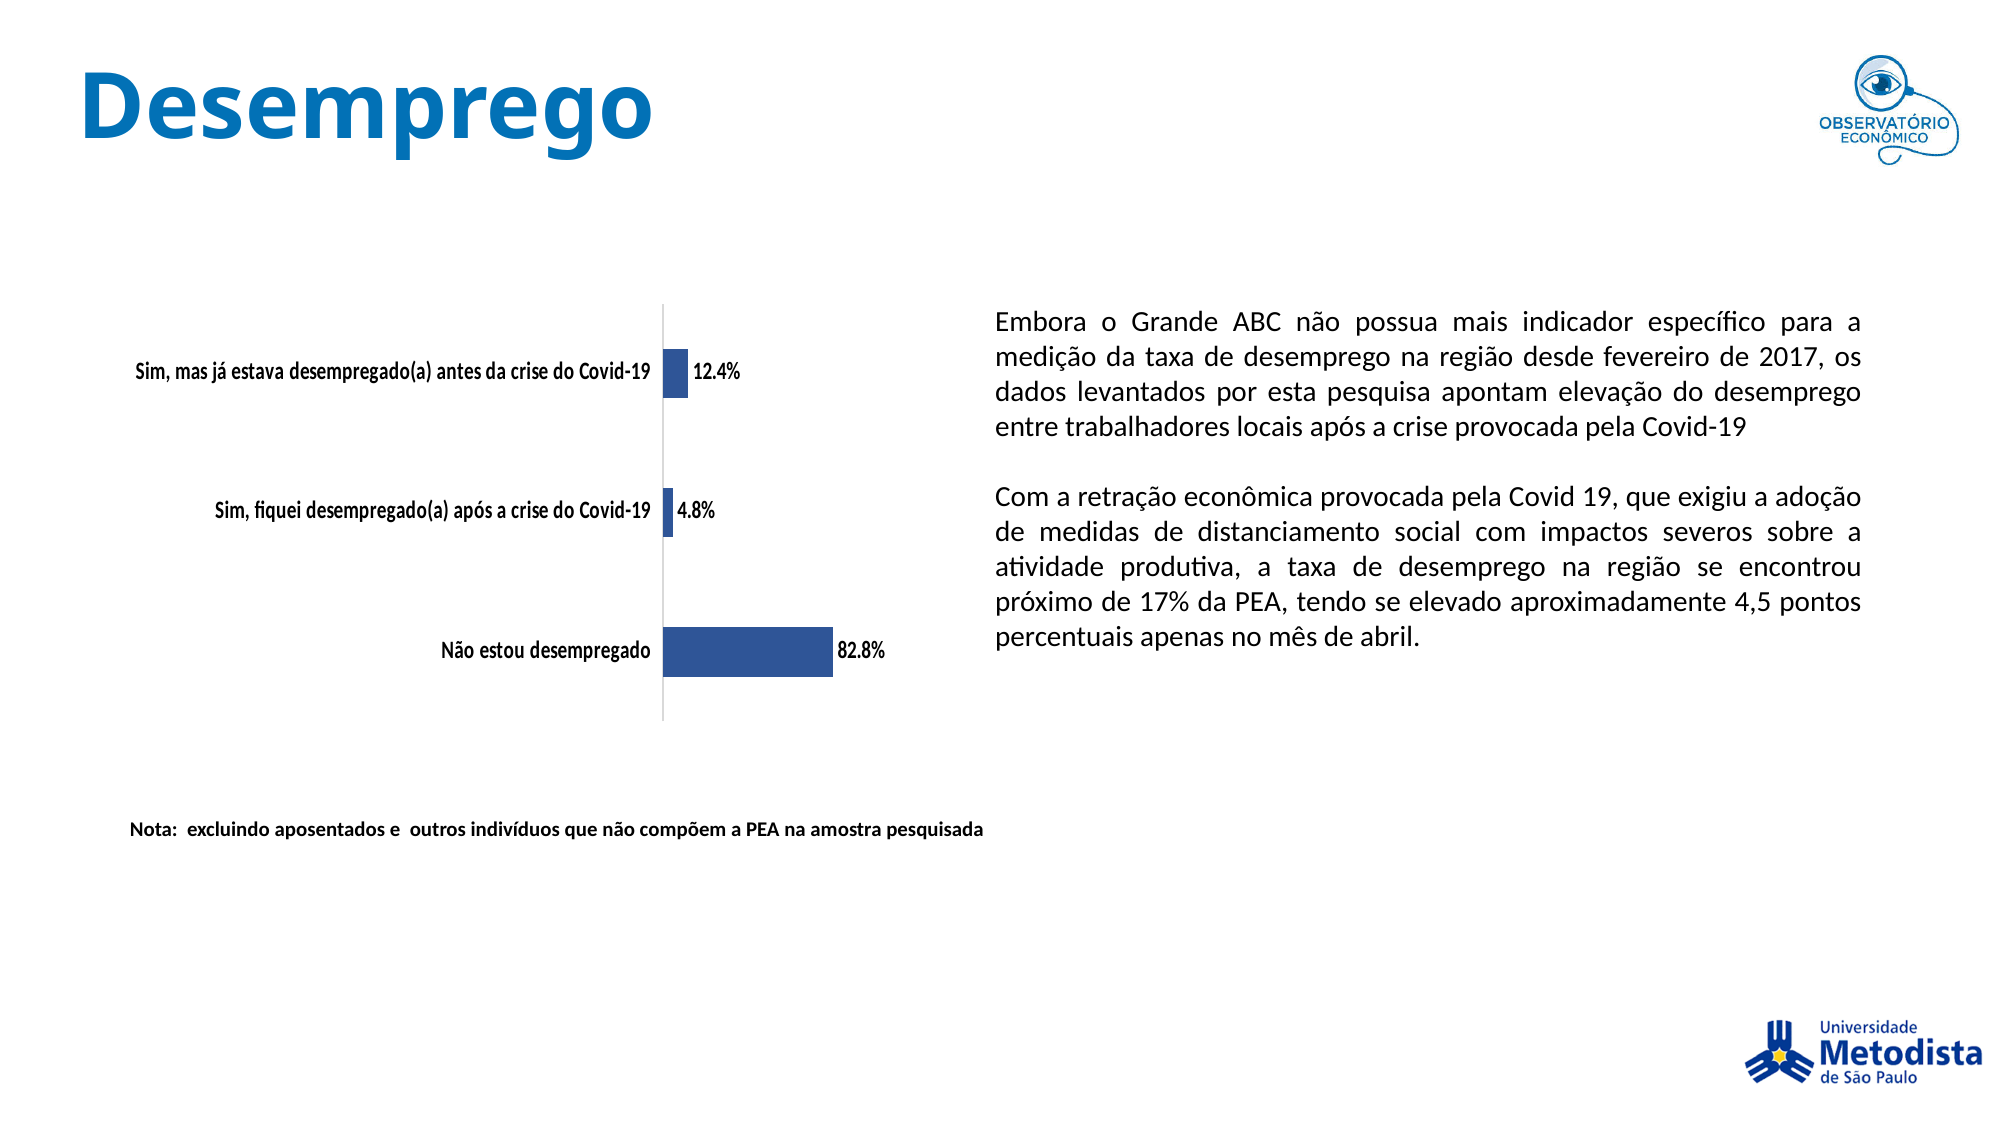

# Desemprego
### Chart
| Category | Série1 |
|---|---|
| Não estou desempregado | 0.828042328042328 |
| Sim, fiquei desempregado(a) após a crise do Covid-19 | 0.0476190476190476 |
| Sim, mas já estava desempregado(a) antes da crise do Covid-19 | 0.124338624338624 |Embora o Grande ABC não possua mais indicador específico para a medição da taxa de desemprego na região desde fevereiro de 2017, os dados levantados por esta pesquisa apontam elevação do desemprego entre trabalhadores locais após a crise provocada pela Covid-19
Com a retração econômica provocada pela Covid 19, que exigiu a adoção de medidas de distanciamento social com impactos severos sobre a atividade produtiva, a taxa de desemprego na região se encontrou próximo de 17% da PEA, tendo se elevado aproximadamente 4,5 pontos percentuais apenas no mês de abril.
Nota: excluindo aposentados e outros indivíduos que não compõem a PEA na amostra pesquisada